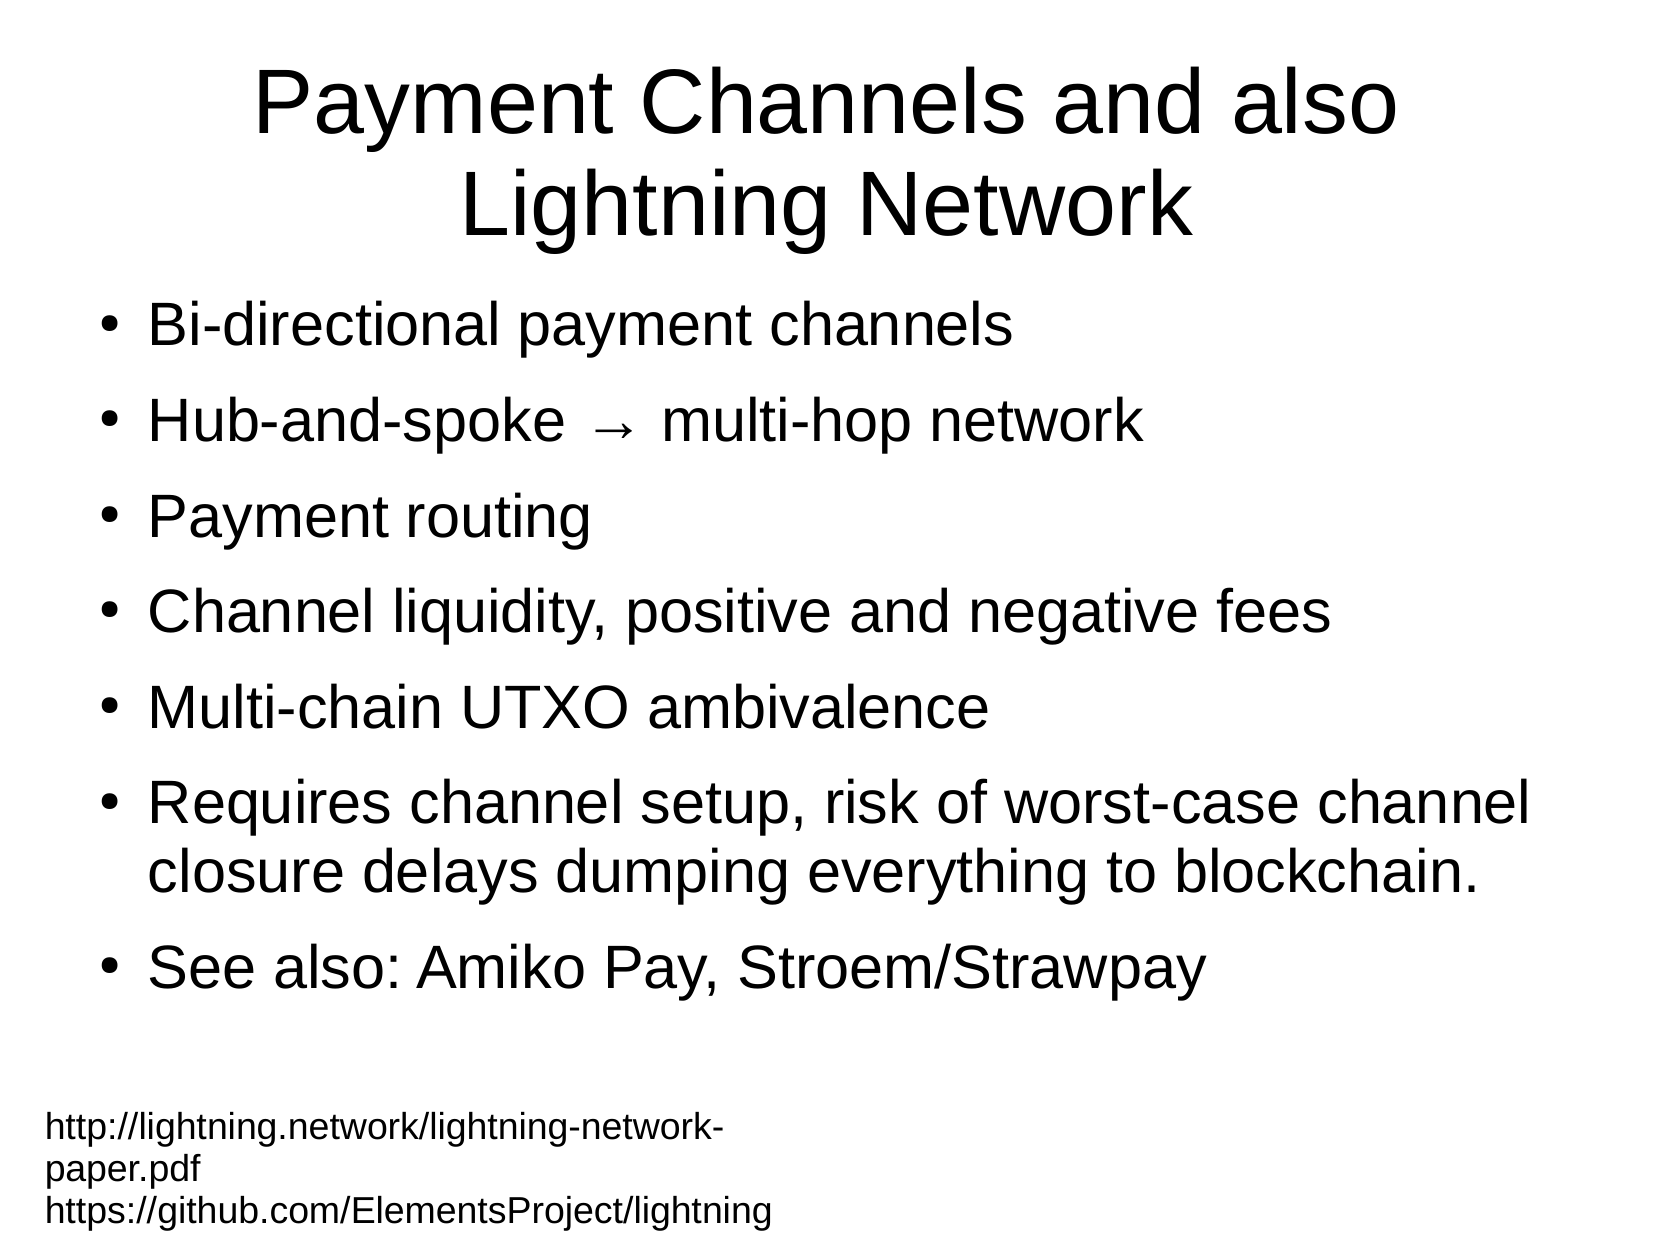

# Payment Channels and also Lightning Network
Bi-directional payment channels
Hub-and-spoke → multi-hop network
Payment routing
Channel liquidity, positive and negative fees
Multi-chain UTXO ambivalence
Requires channel setup, risk of worst-case channel closure delays dumping everything to blockchain.
See also: Amiko Pay, Stroem/Strawpay
http://lightning.network/lightning-network-paper.pdf
https://github.com/ElementsProject/lightning